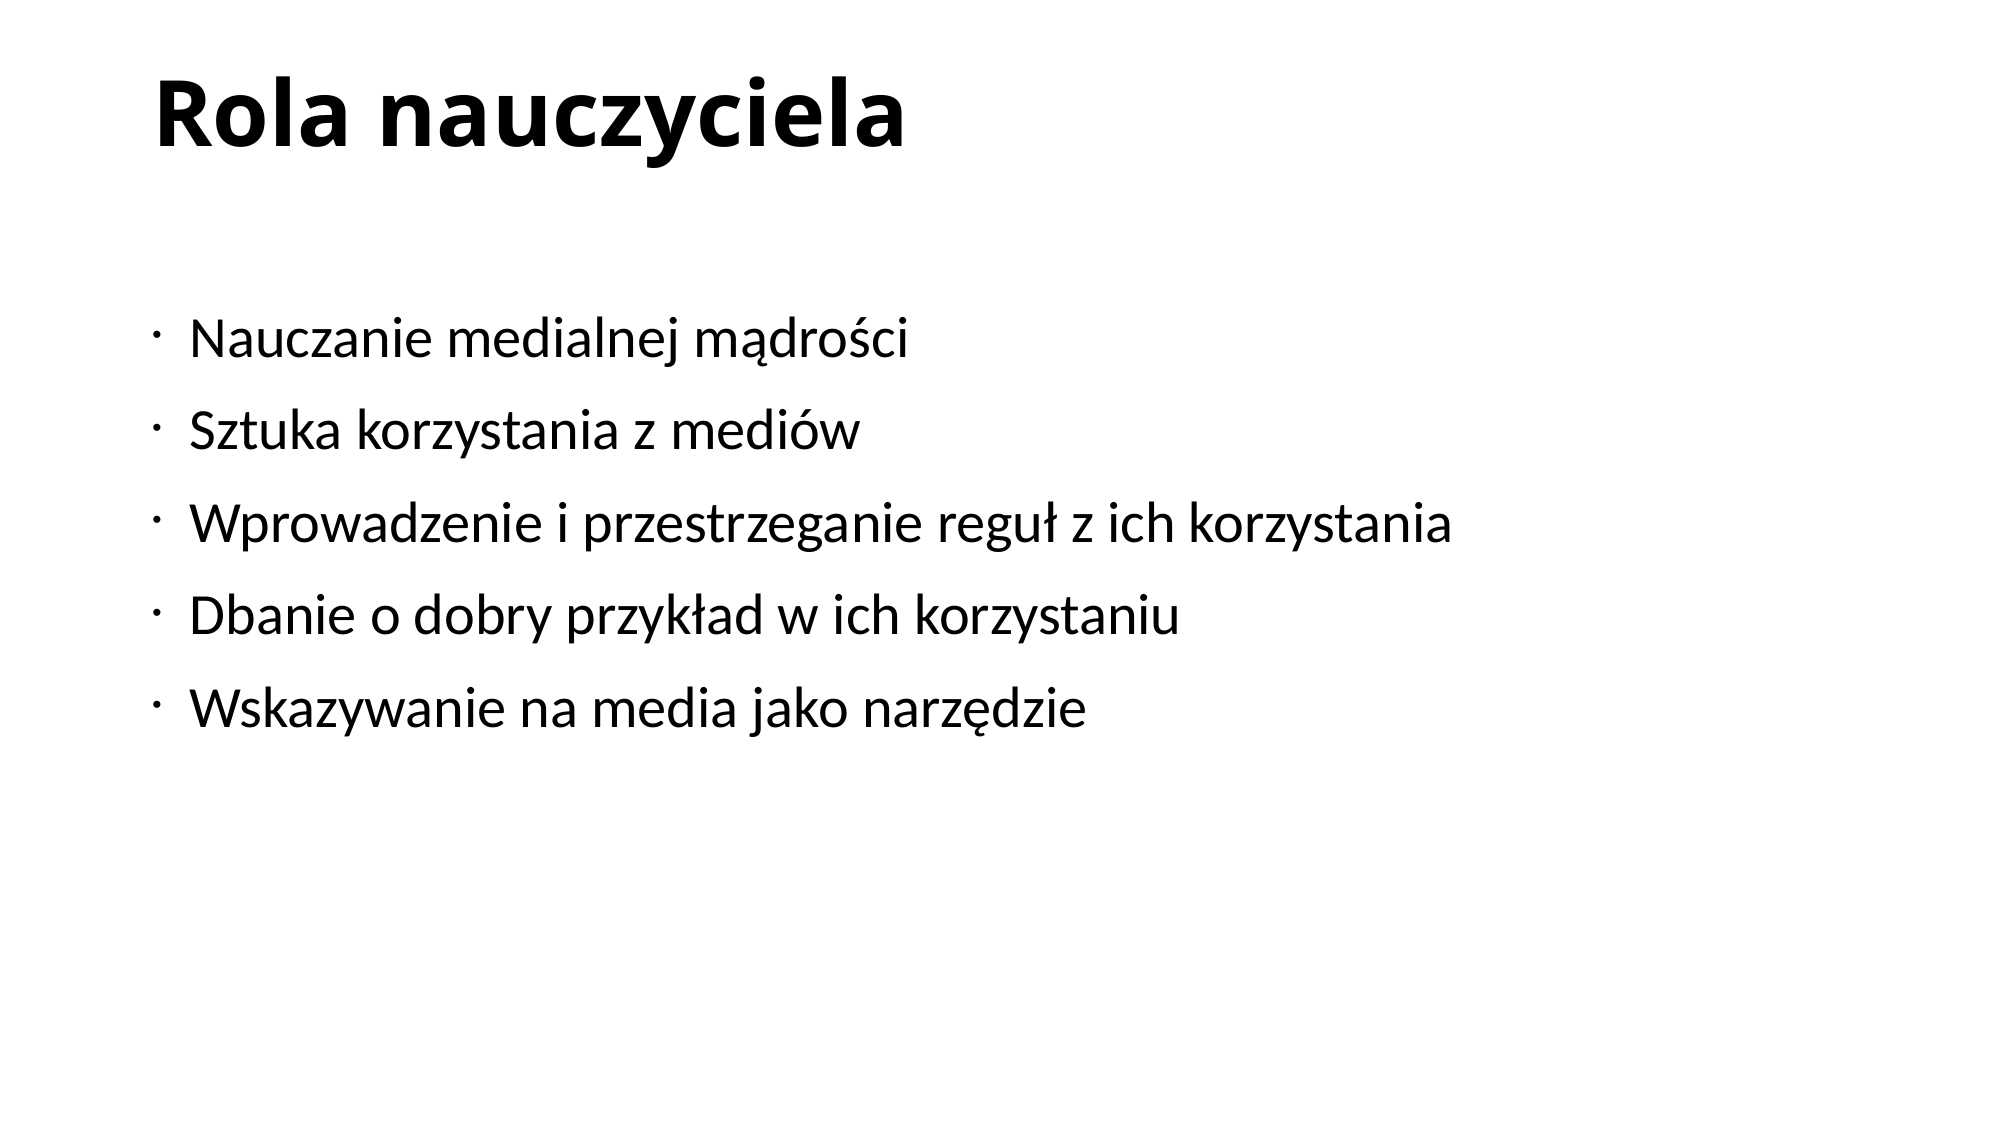

# Rola nauczyciela
Nauczanie medialnej mądrości
Sztuka korzystania z mediów
Wprowadzenie i przestrzeganie reguł z ich korzystania
Dbanie o dobry przykład w ich korzystaniu
Wskazywanie na media jako narzędzie